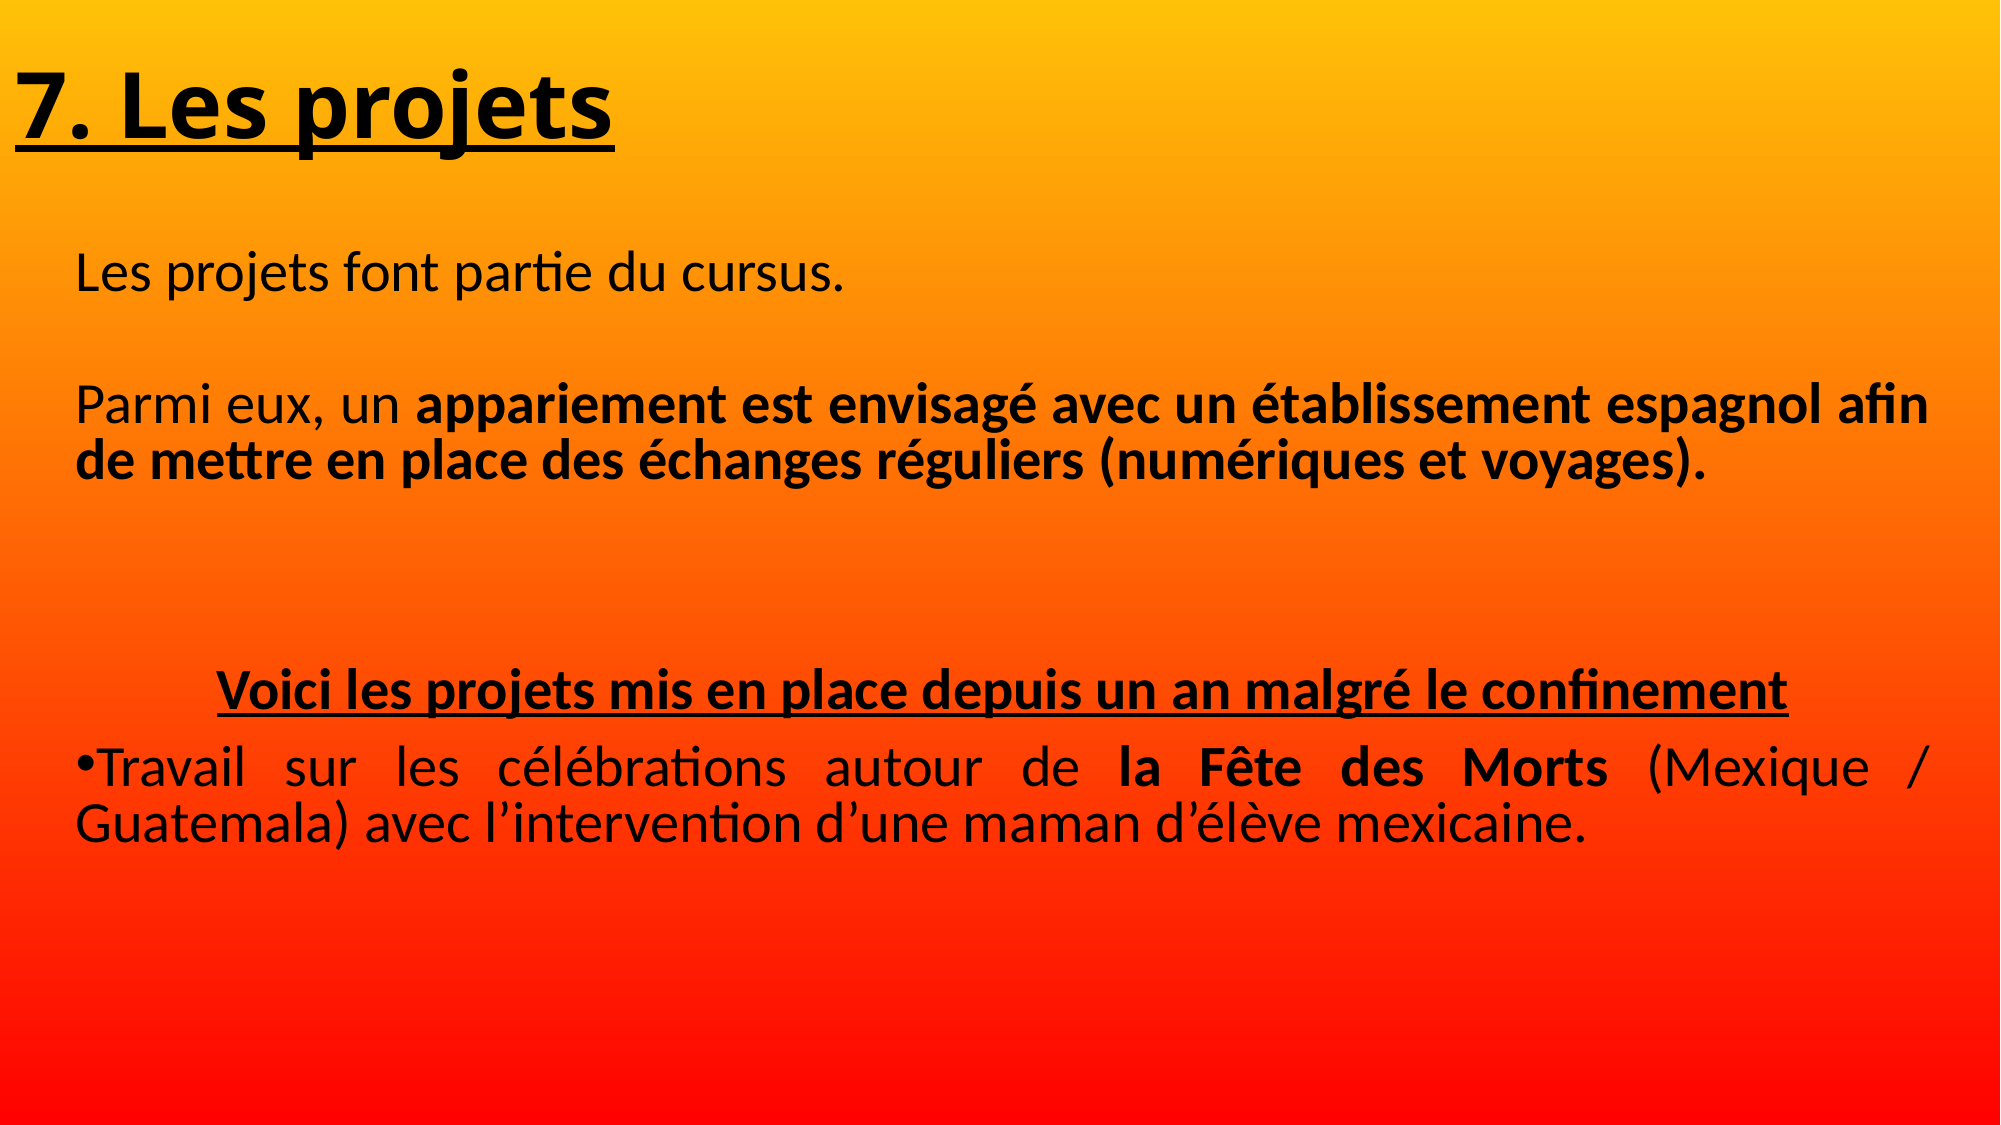

# 7. Les projets
Les projets font partie du cursus.
Parmi eux, un appariement est envisagé avec un établissement espagnol afin de mettre en place des échanges réguliers (numériques et voyages).
Voici les projets mis en place depuis un an malgré le confinement
Travail sur les célébrations autour de la Fête des Morts (Mexique / Guatemala) avec l’intervention d’une maman d’élève mexicaine.